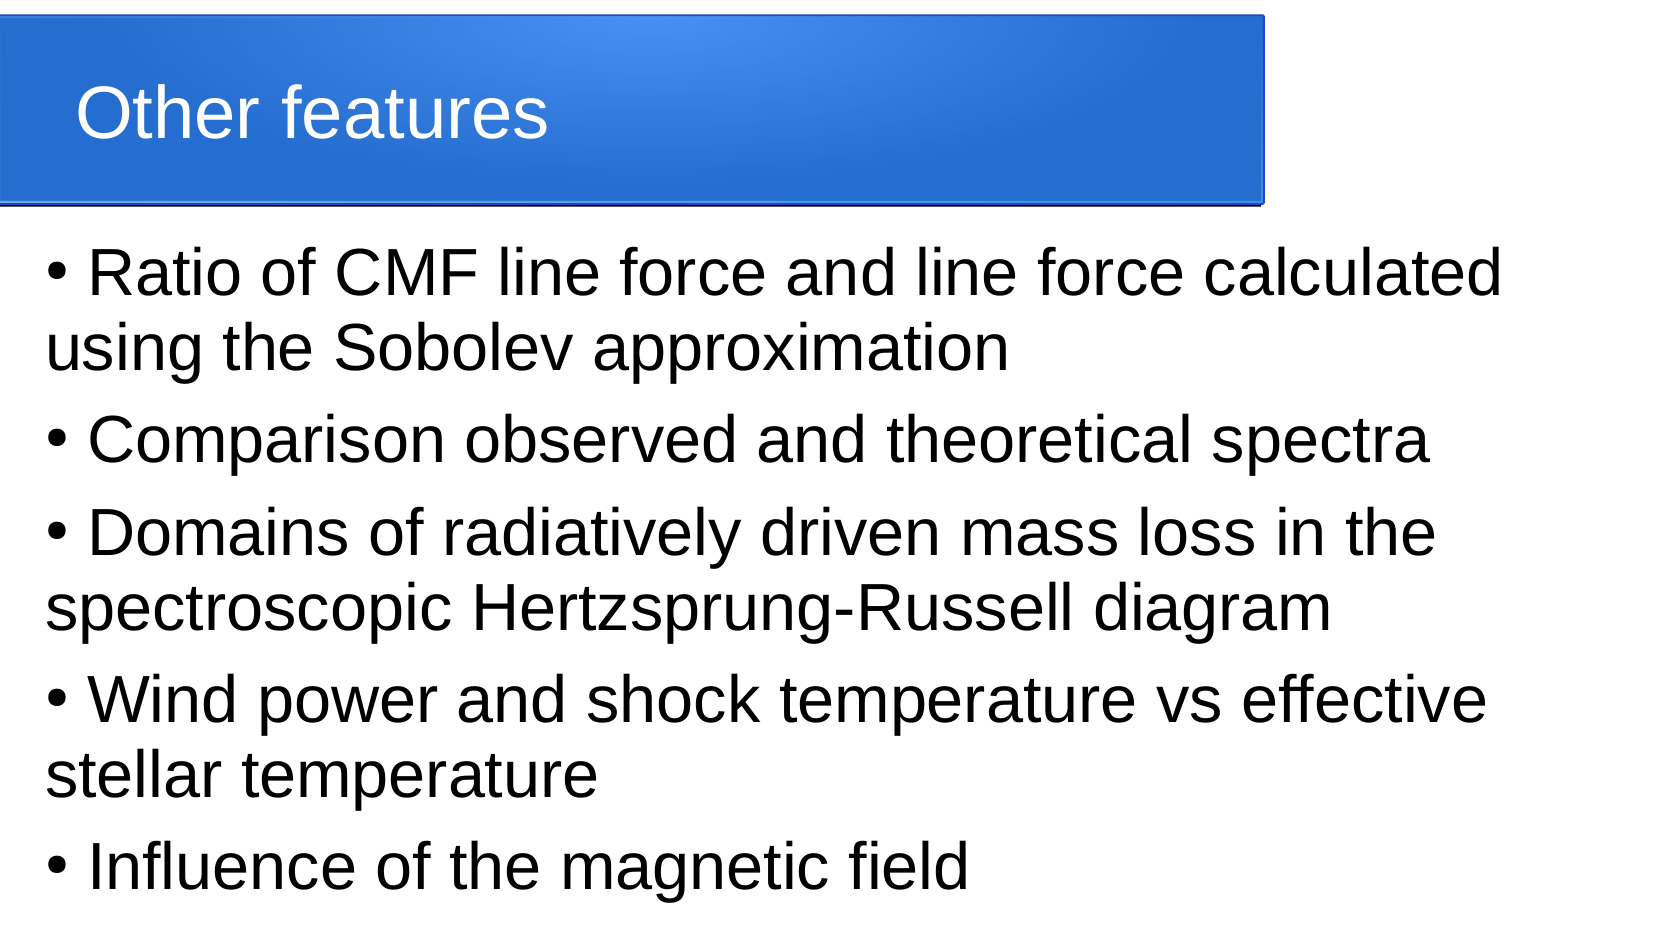

# Other features
 Ratio of CMF line force and line force calculated using the Sobolev approximation
 Comparison observed and theoretical spectra
 Domains of radiatively driven mass loss in the spectroscopic Hertzsprung-Russell diagram
 Wind power and shock temperature vs effective stellar temperature
 Influence of the magnetic field